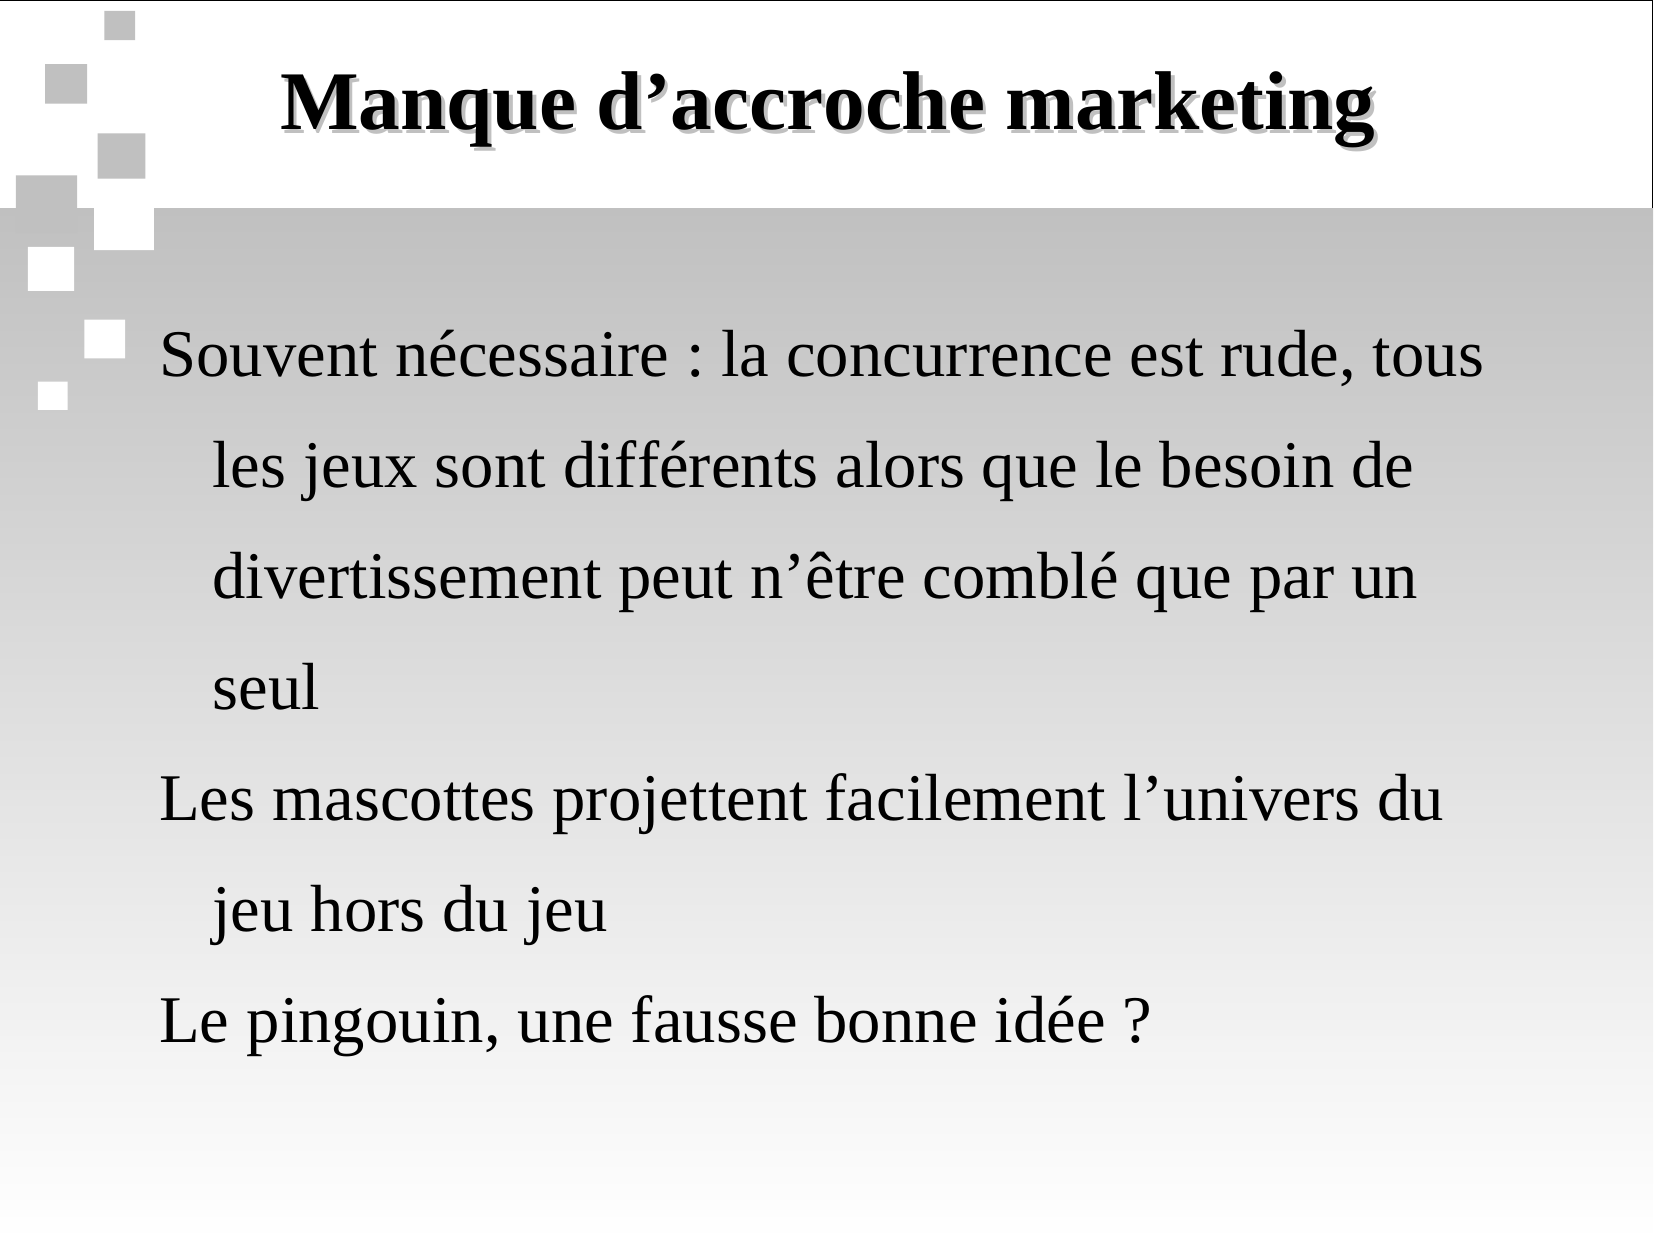

# Manque d’accroche marketing
Souvent nécessaire : la concurrence est rude, tous les jeux sont différents alors que le besoin de divertissement peut n’être comblé que par un seul
Les mascottes projettent facilement l’univers du jeu hors du jeu
Le pingouin, une fausse bonne idée ?